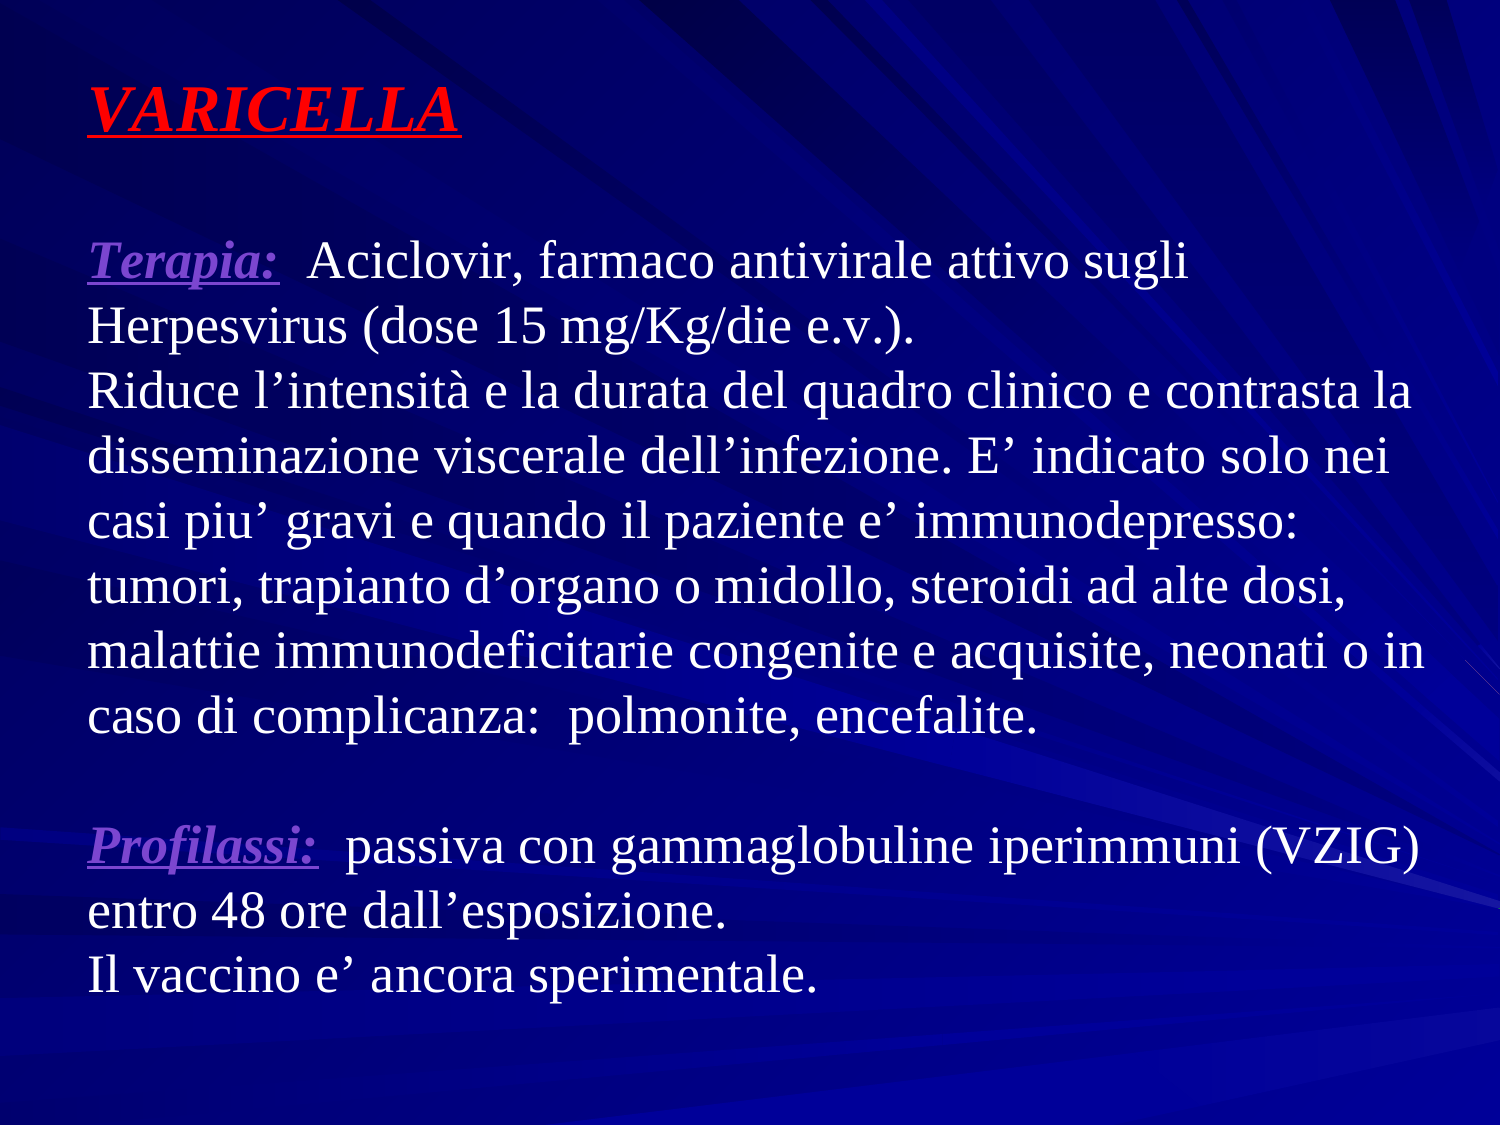

VARICELLA
Terapia: Aciclovir, farmaco antivirale attivo sugli Herpesvirus (dose 15 mg/Kg/die e.v.).
Riduce l’intensità e la durata del quadro clinico e contrasta la disseminazione viscerale dell’infezione. E’ indicato solo nei casi piu’ gravi e quando il paziente e’ immunodepresso: tumori, trapianto d’organo o midollo, steroidi ad alte dosi, malattie immunodeficitarie congenite e acquisite, neonati o in caso di complicanza: polmonite, encefalite.
Profilassi: passiva con gammaglobuline iperimmuni (VZIG) entro 48 ore dall’esposizione.
Il vaccino e’ ancora sperimentale.